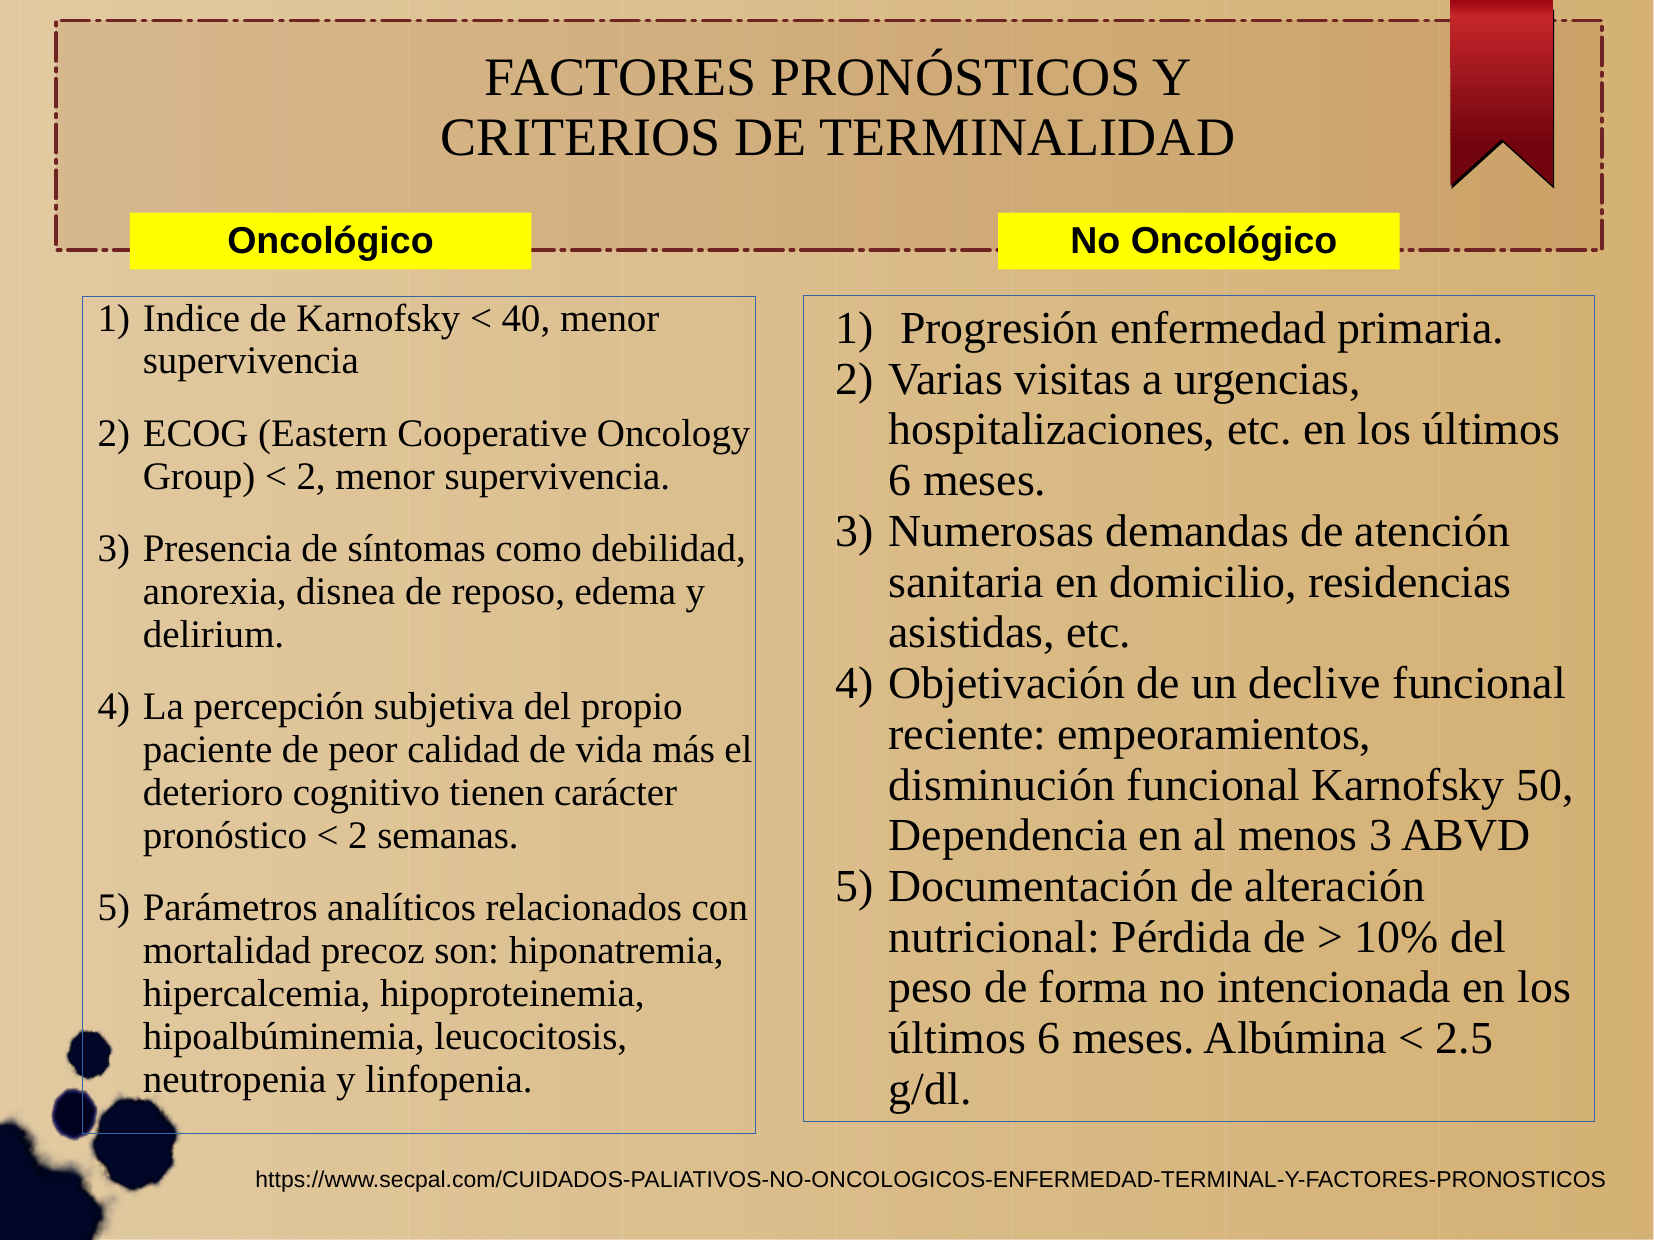

# FACTORES PRONÓSTICOS Y CRITERIOS DE TERMINALIDAD
Oncológico
 No Oncológico
 Progresión enfermedad primaria.
Varias visitas a urgencias, hospitalizaciones, etc. en los últimos 6 meses.
Numerosas demandas de atención sanitaria en domicilio, residencias asistidas, etc.
Objetivación de un declive funcional reciente: empeoramientos, disminución funcional Karnofsky 50, Dependencia en al menos 3 ABVD
Documentación de alteración nutricional: Pérdida de > 10% del peso de forma no intencionada en los últimos 6 meses. Albúmina < 2.5 g/dl.
Indice de Karnofsky < 40, menor supervivencia
ECOG (Eastern Cooperative Oncology Group) < 2, menor supervivencia.
Presencia de síntomas como debilidad, anorexia, disnea de reposo, edema y delirium.
La percepción subjetiva del propio paciente de peor calidad de vida más el deterioro cognitivo tienen carácter pronóstico < 2 semanas.
Parámetros analíticos relacionados con mortalidad precoz son: hiponatremia, hipercalcemia, hipoproteinemia, hipoalbúminemia, leucocitosis, neutropenia y linfopenia.
https://www.secpal.com/CUIDADOS-PALIATIVOS-NO-ONCOLOGICOS-ENFERMEDAD-TERMINAL-Y-FACTORES-PRONOSTICOS